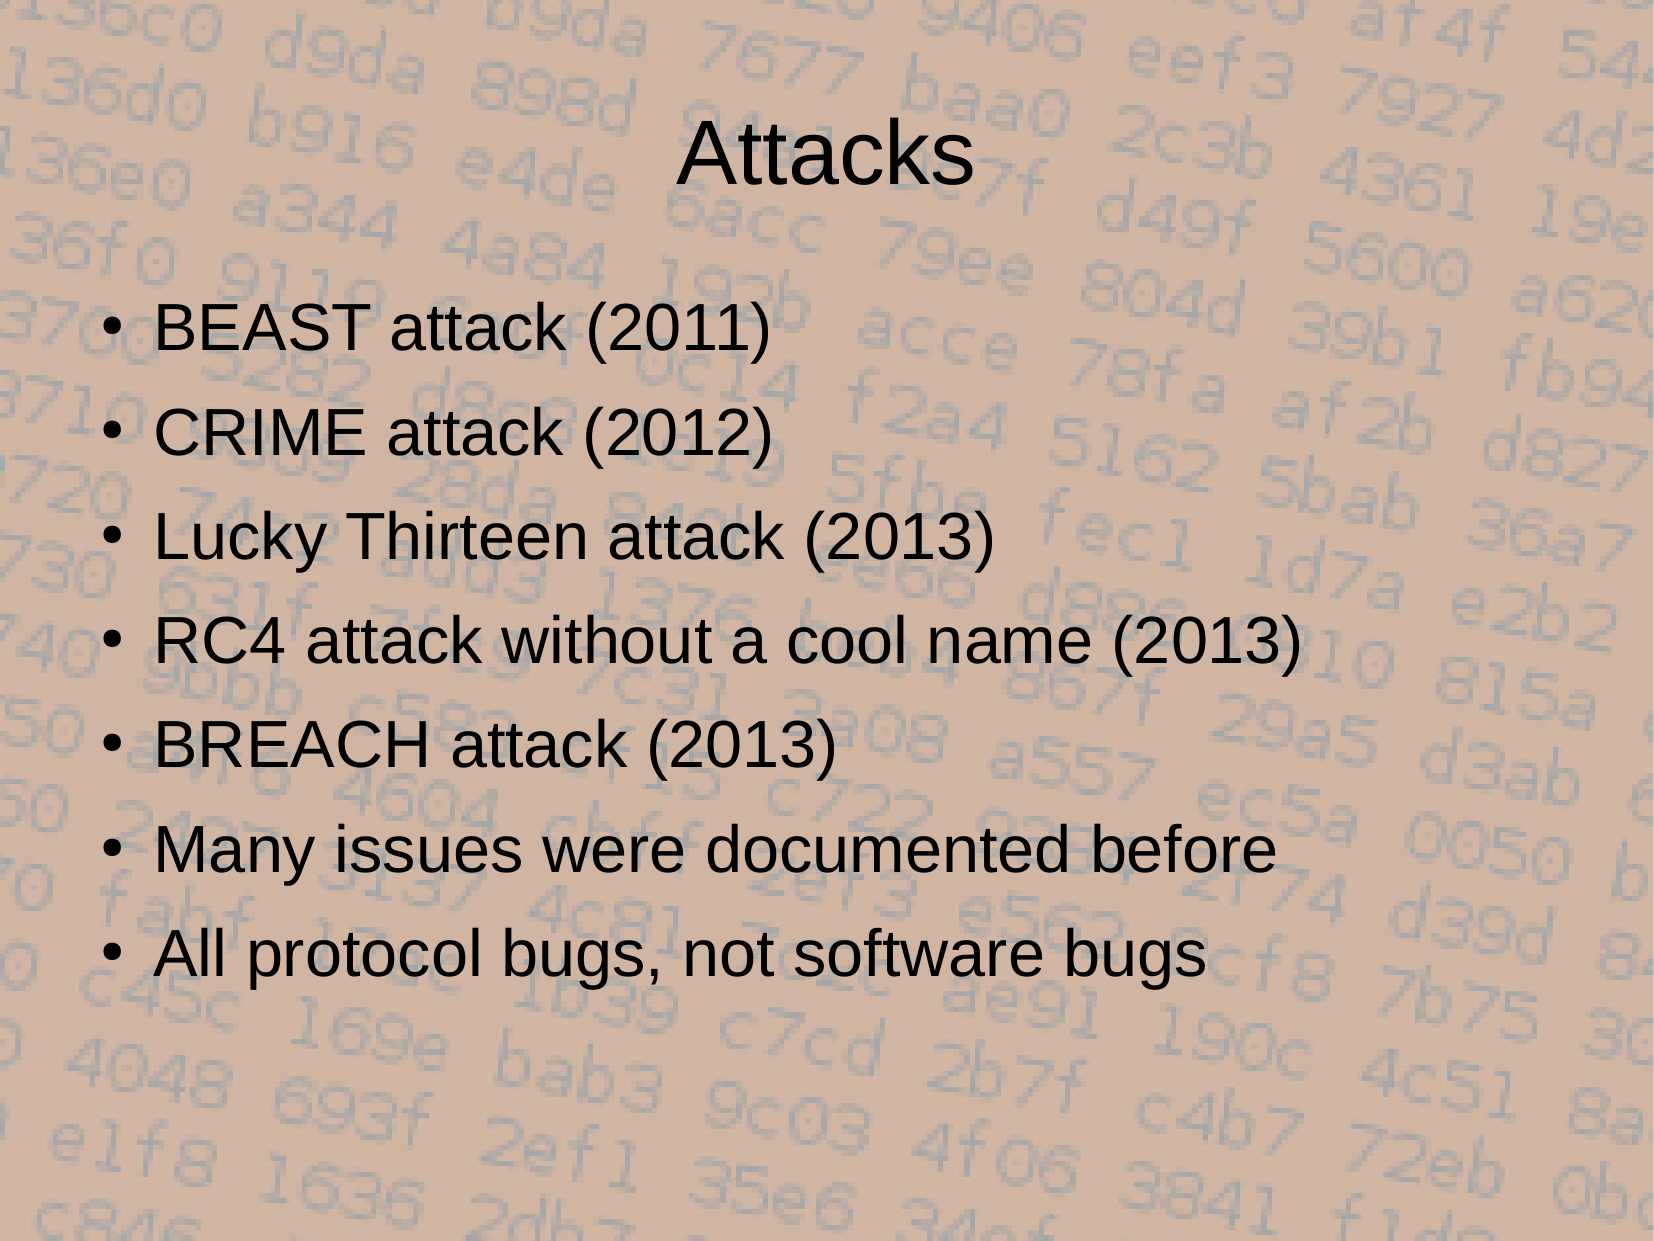

# Attacks
BEAST attack (2011)
CRIME attack (2012)
Lucky Thirteen attack (2013)
RC4 attack without a cool name (2013)
BREACH attack (2013)
Many issues were documented before
All protocol bugs, not software bugs